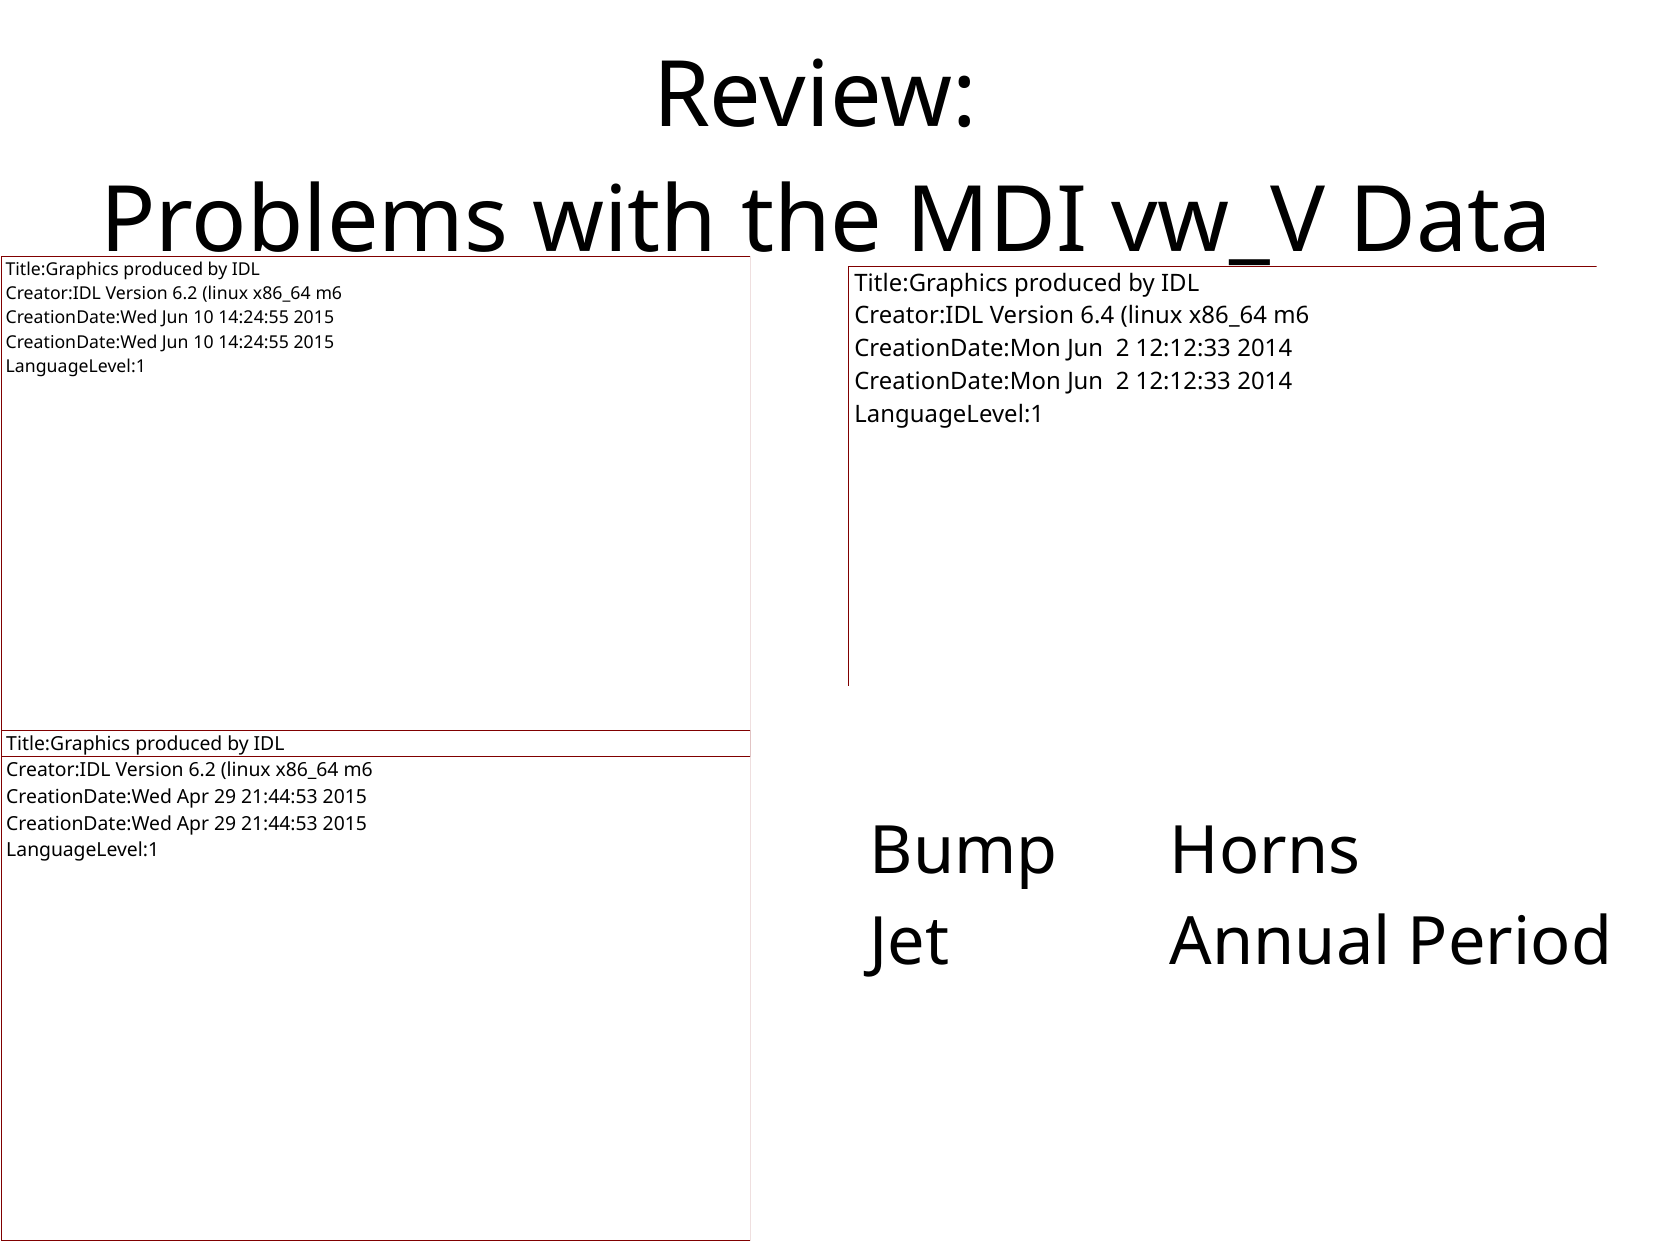

# Review: Problems with the MDI vw_V Data
Bump		Horns
Jet			Annual Period